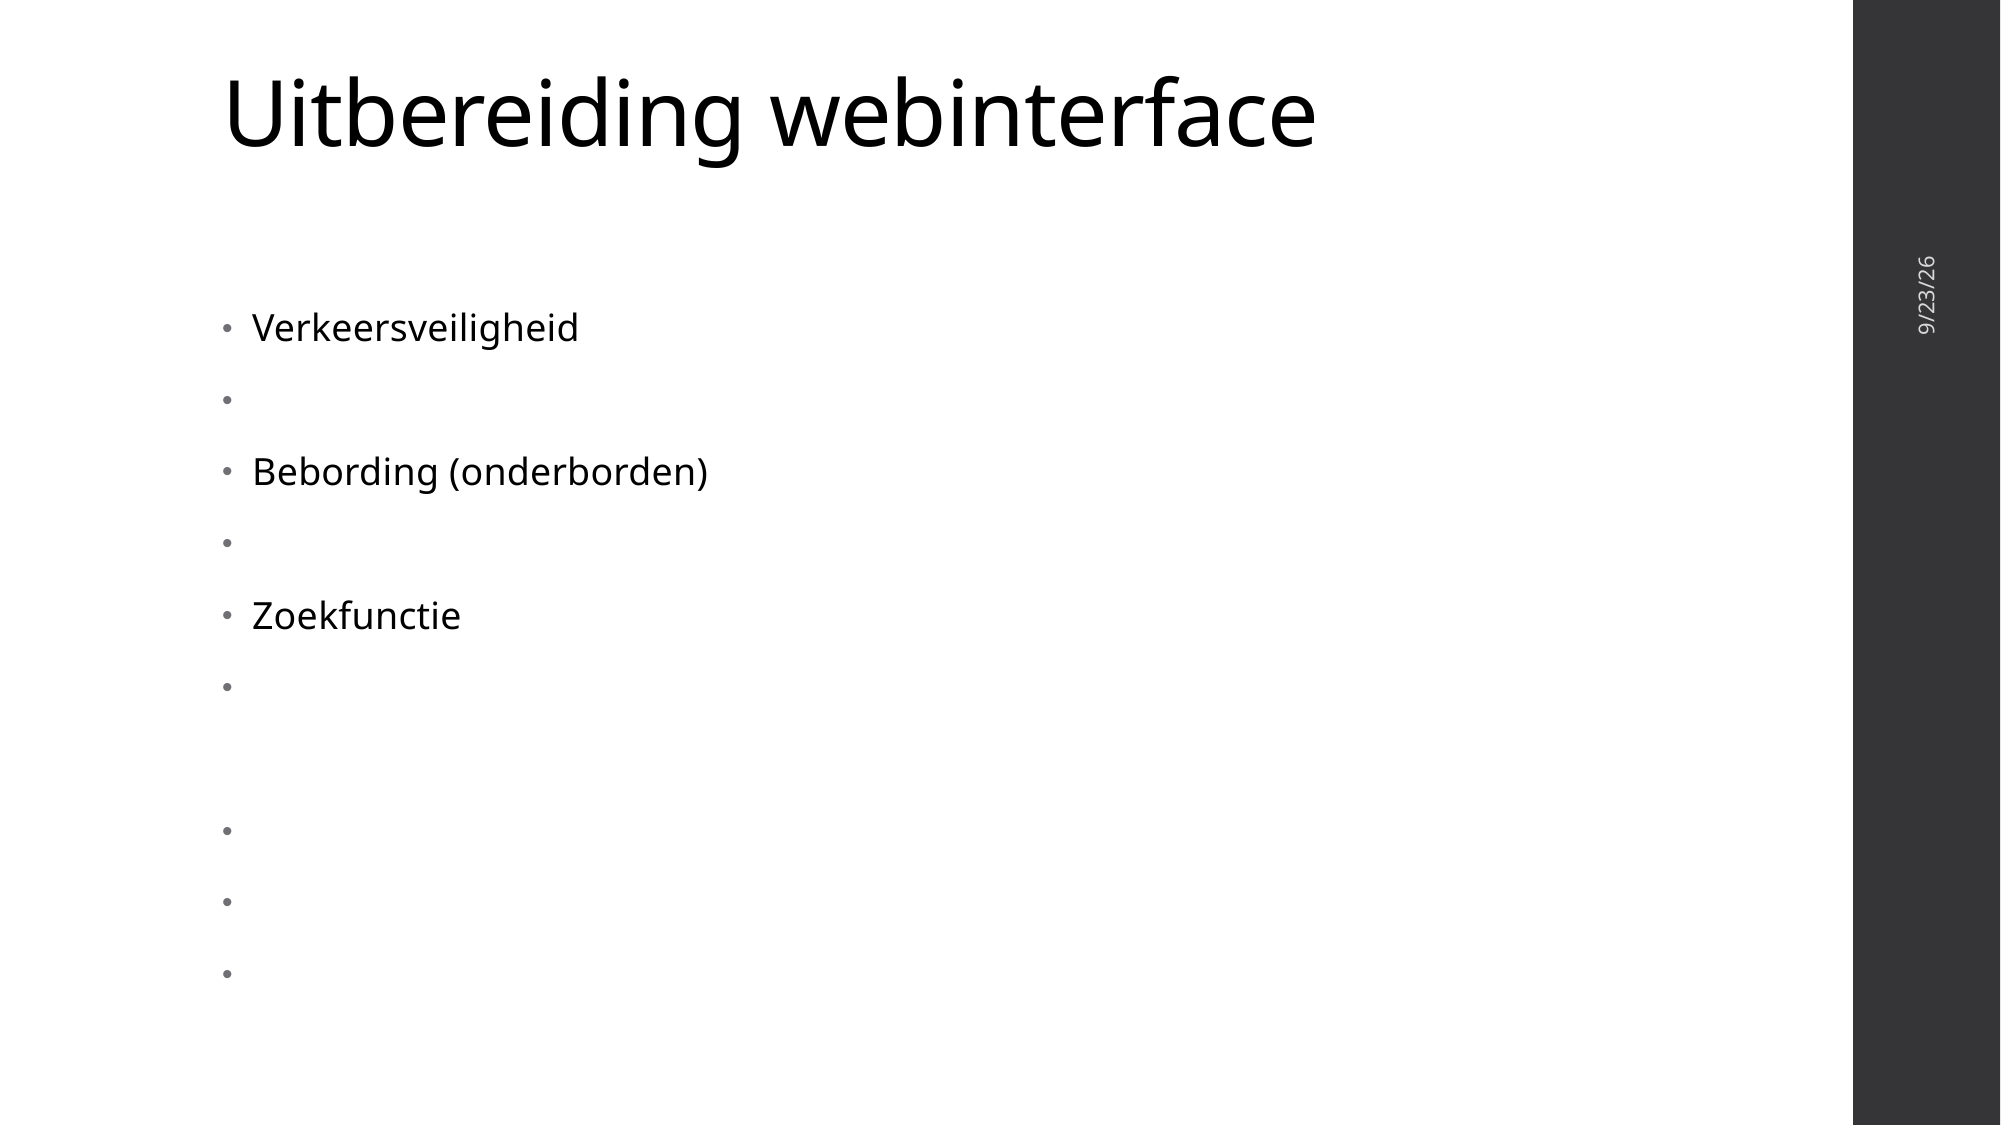

# Uitbereiding webinterface
Verkeersveiligheid
Bebording (onderborden)
Zoekfunctie